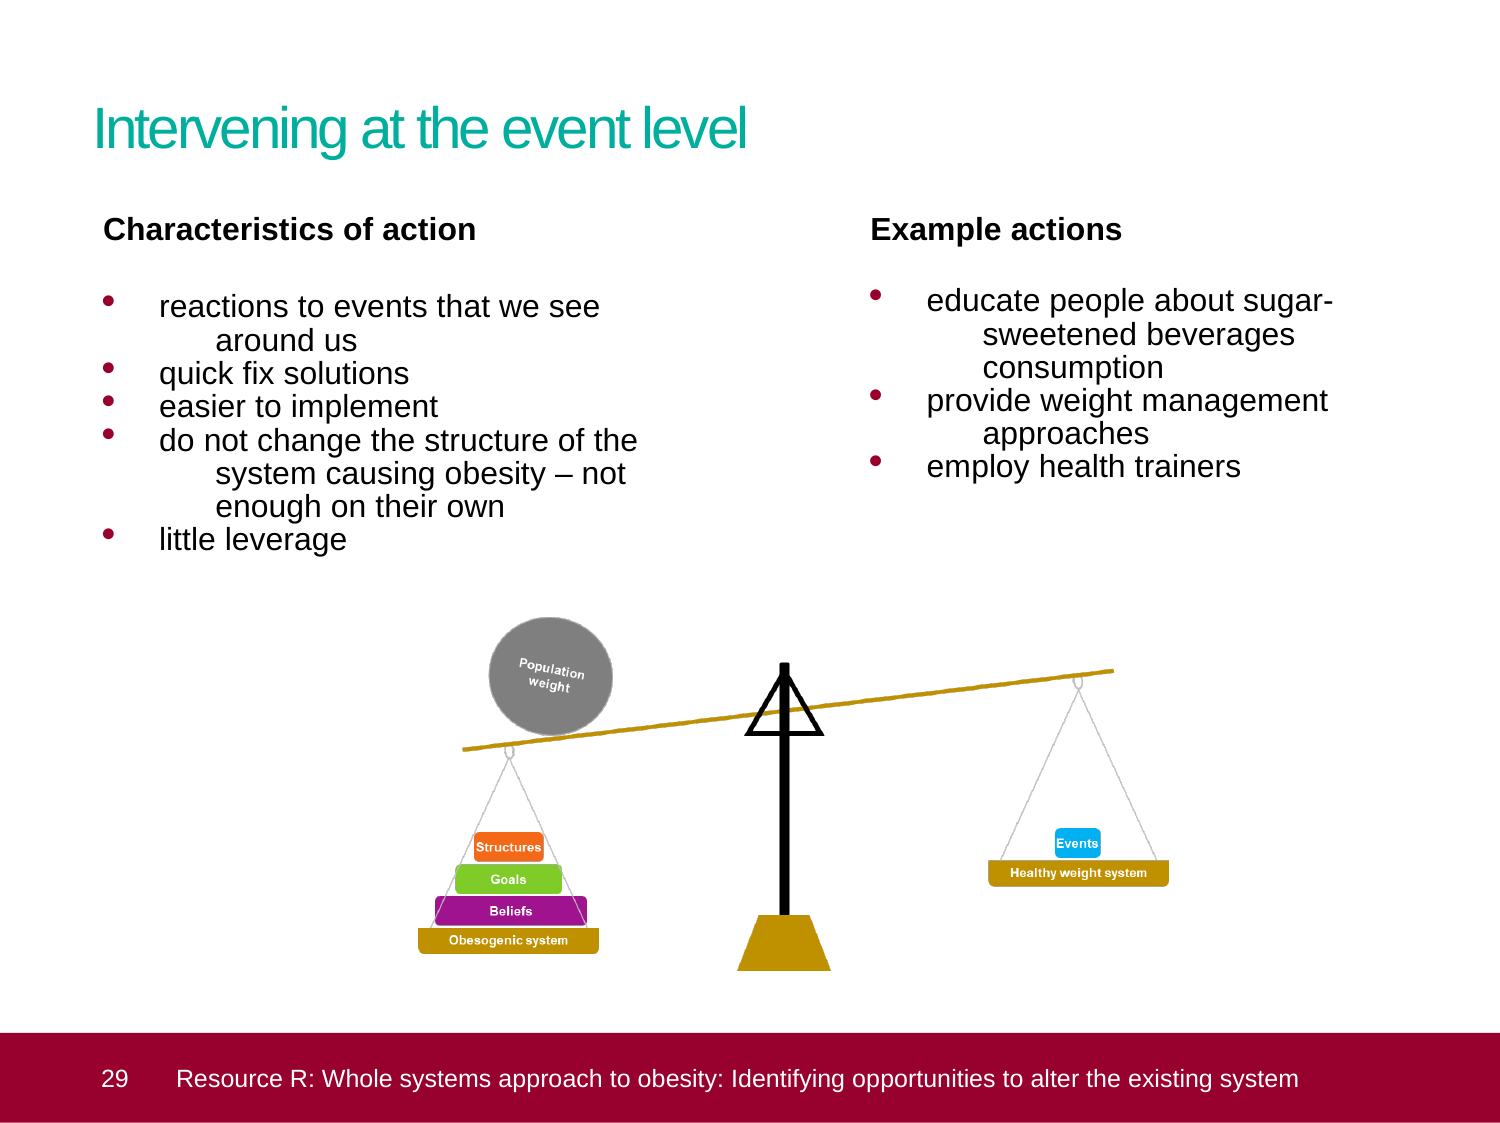

# Intervening at the event level
Characteristics of action
reactions to events that we see around us
quick fix solutions
easier to implement
do not change the structure of the system causing obesity – not enough on their own
little leverage
Example actions
educate people about sugar-sweetened beverages consumption
provide weight management approaches
employ health trainers
 29
Resource R: Whole systems approach to obesity: Identifying opportunities to alter the existing system